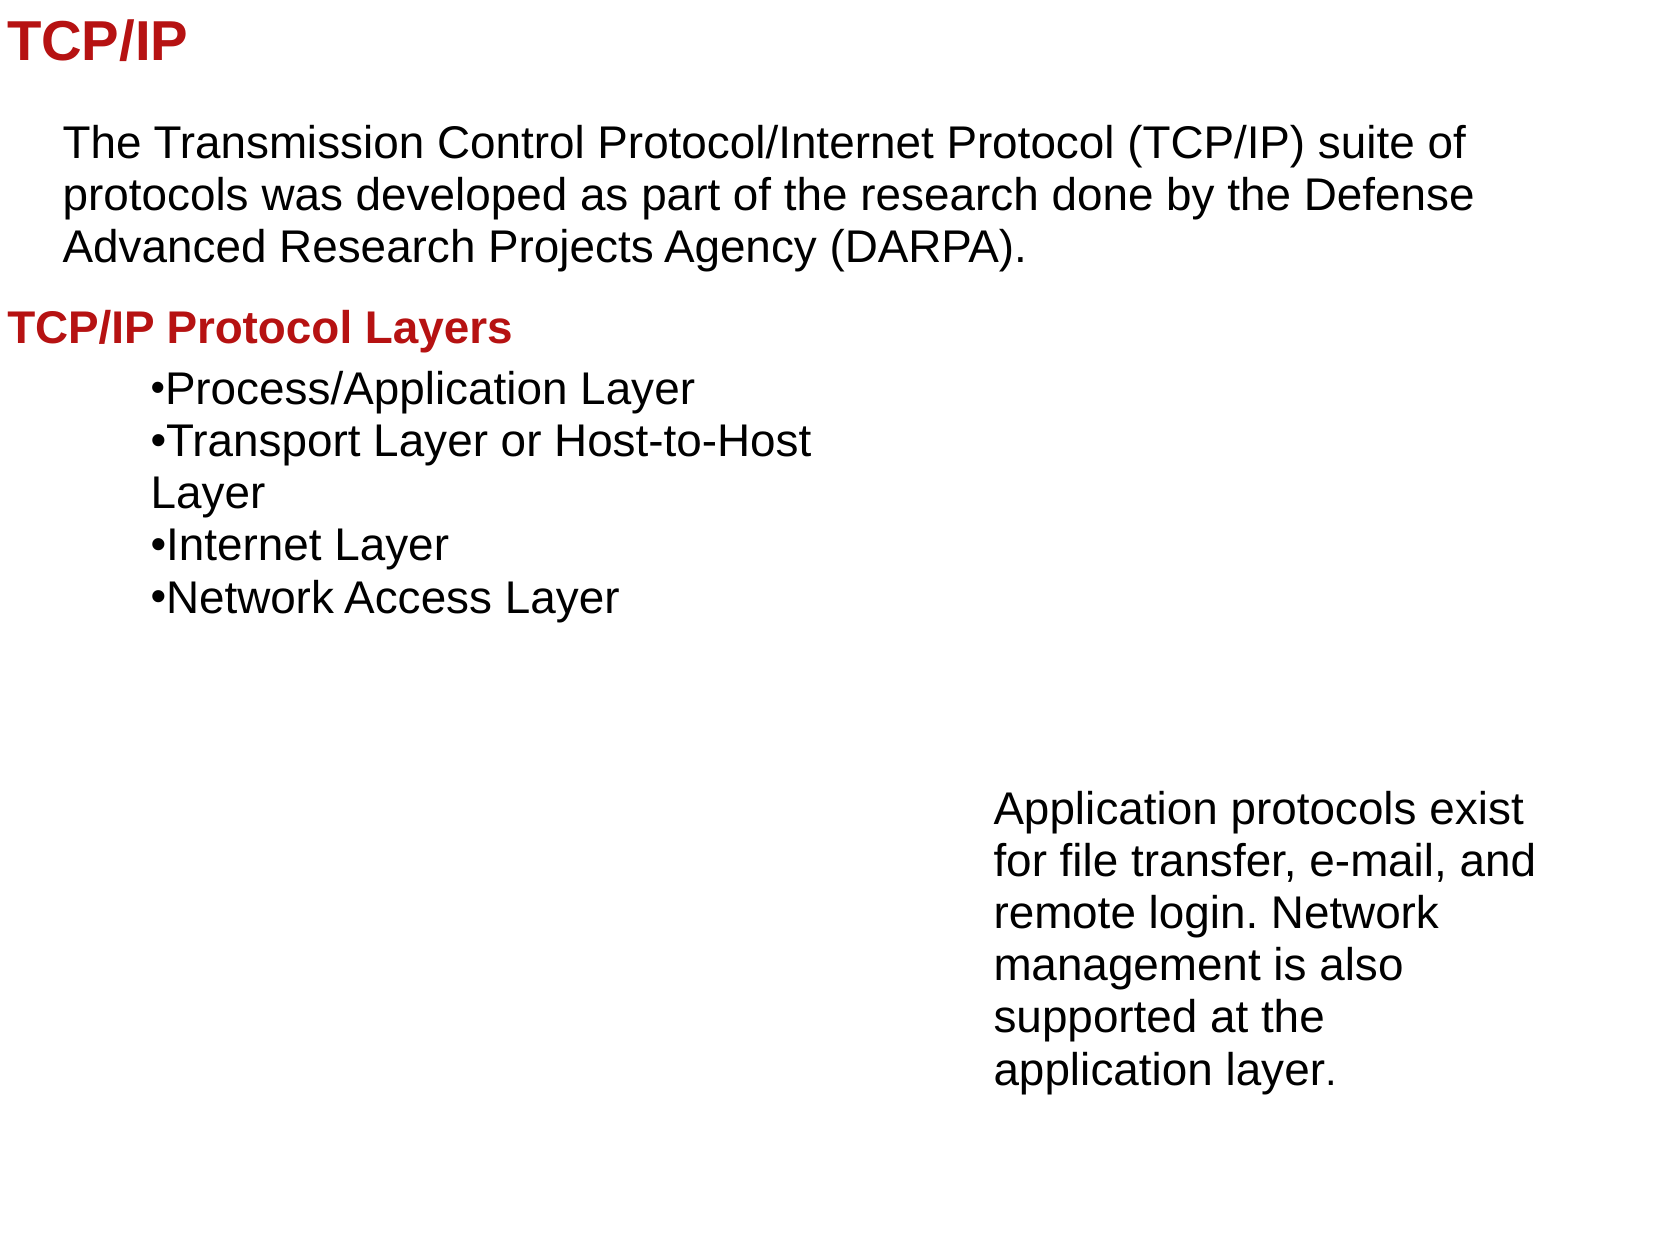

TCP/IP
The Transmission Control Protocol/Internet Protocol (TCP/IP) suite of protocols was developed as part of the research done by the Defense Advanced Research Projects Agency (DARPA).
TCP/IP Protocol Layers
Process/Application Layer
Transport Layer or Host-to-Host Layer
Internet Layer
Network Access Layer
Application protocols exist for file transfer, e-mail, and remote login. Network management is also supported at the application layer.